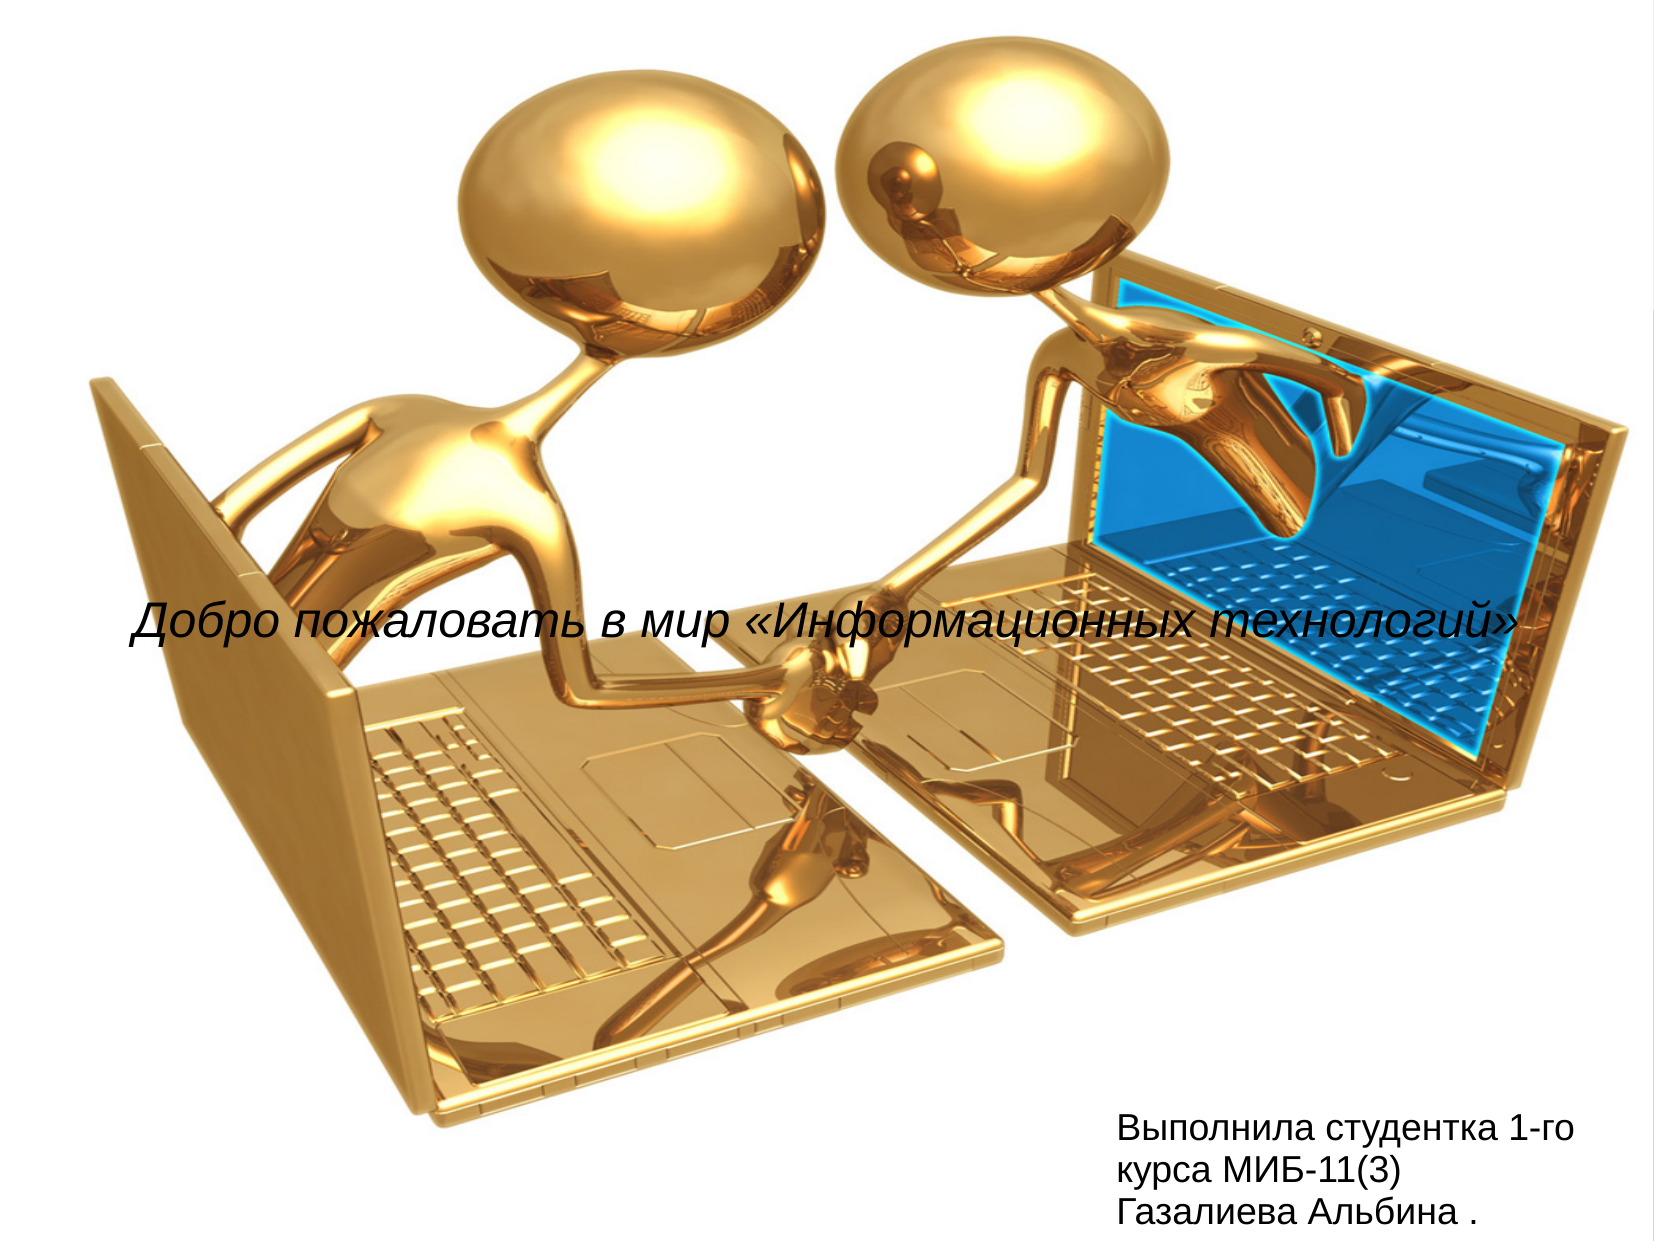

Добро пожаловать в мир «Информационных технологий»
Выполнила студентка 1-го курса МИБ-11(3)
Газалиева Альбина .